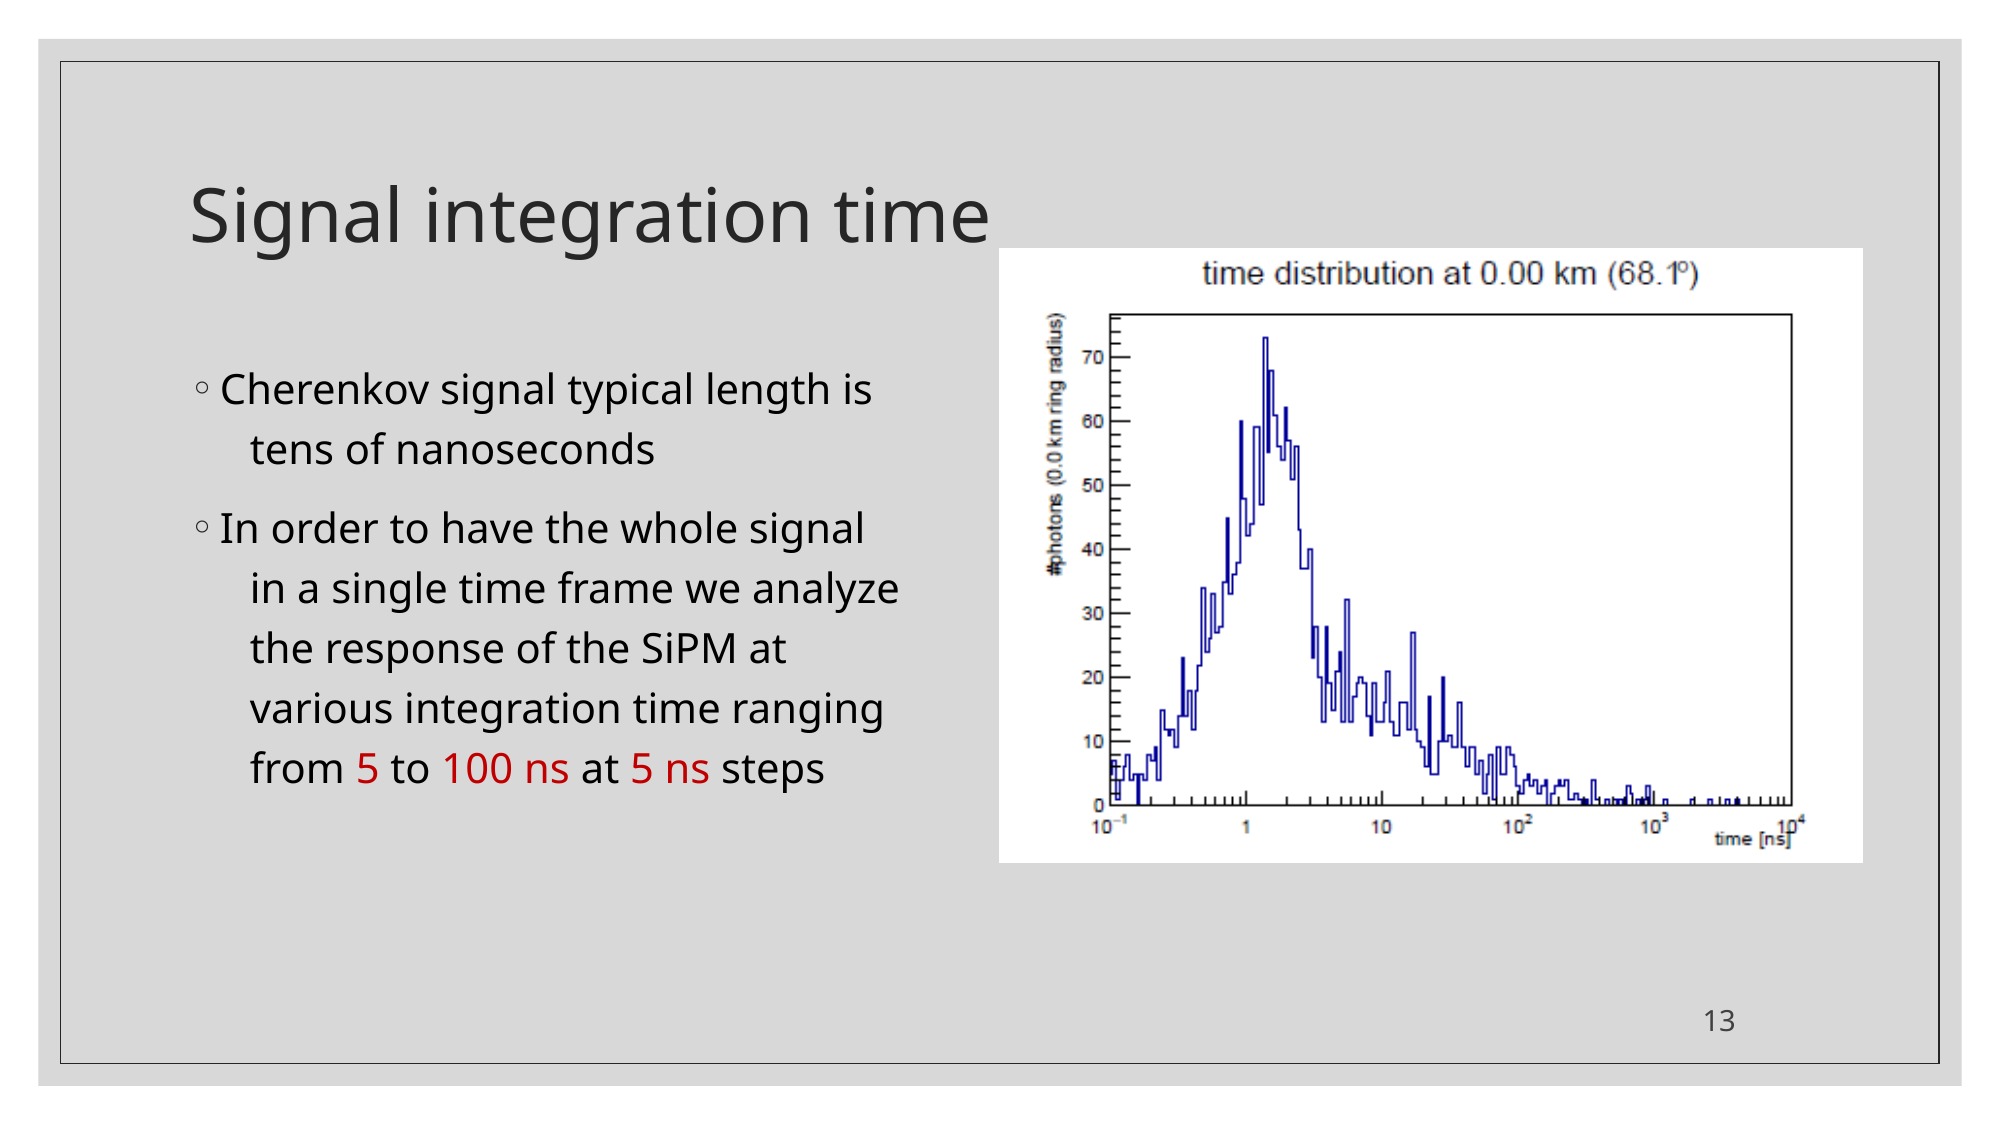

# Signal integration time
Cherenkov signal typical length is tens of nanoseconds
In order to have the whole signal in a single time frame we analyze the response of the SiPM at various integration time ranging from 5 to 100 ns at 5 ns steps